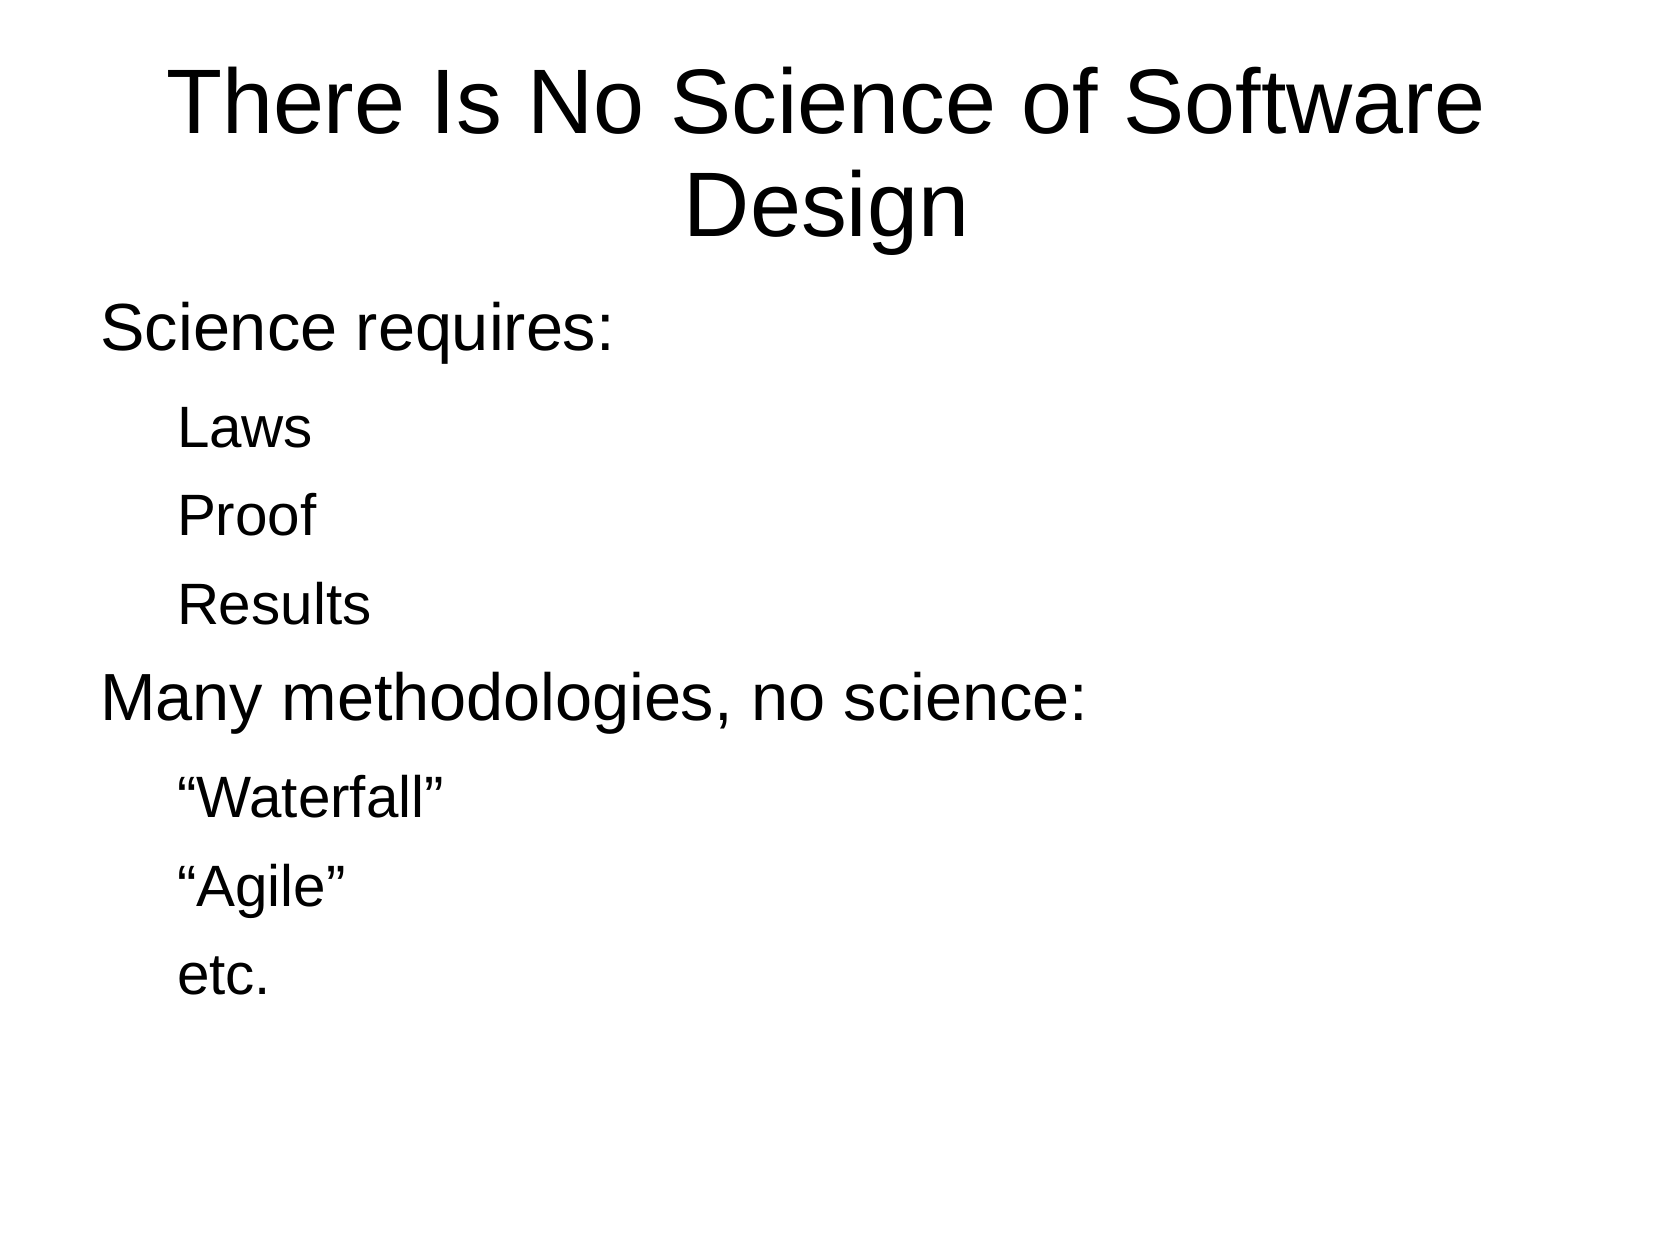

# There Is No Science of Software Design
Science requires:
Laws
Proof
Results
Many methodologies, no science:
“Waterfall”
“Agile”
etc.